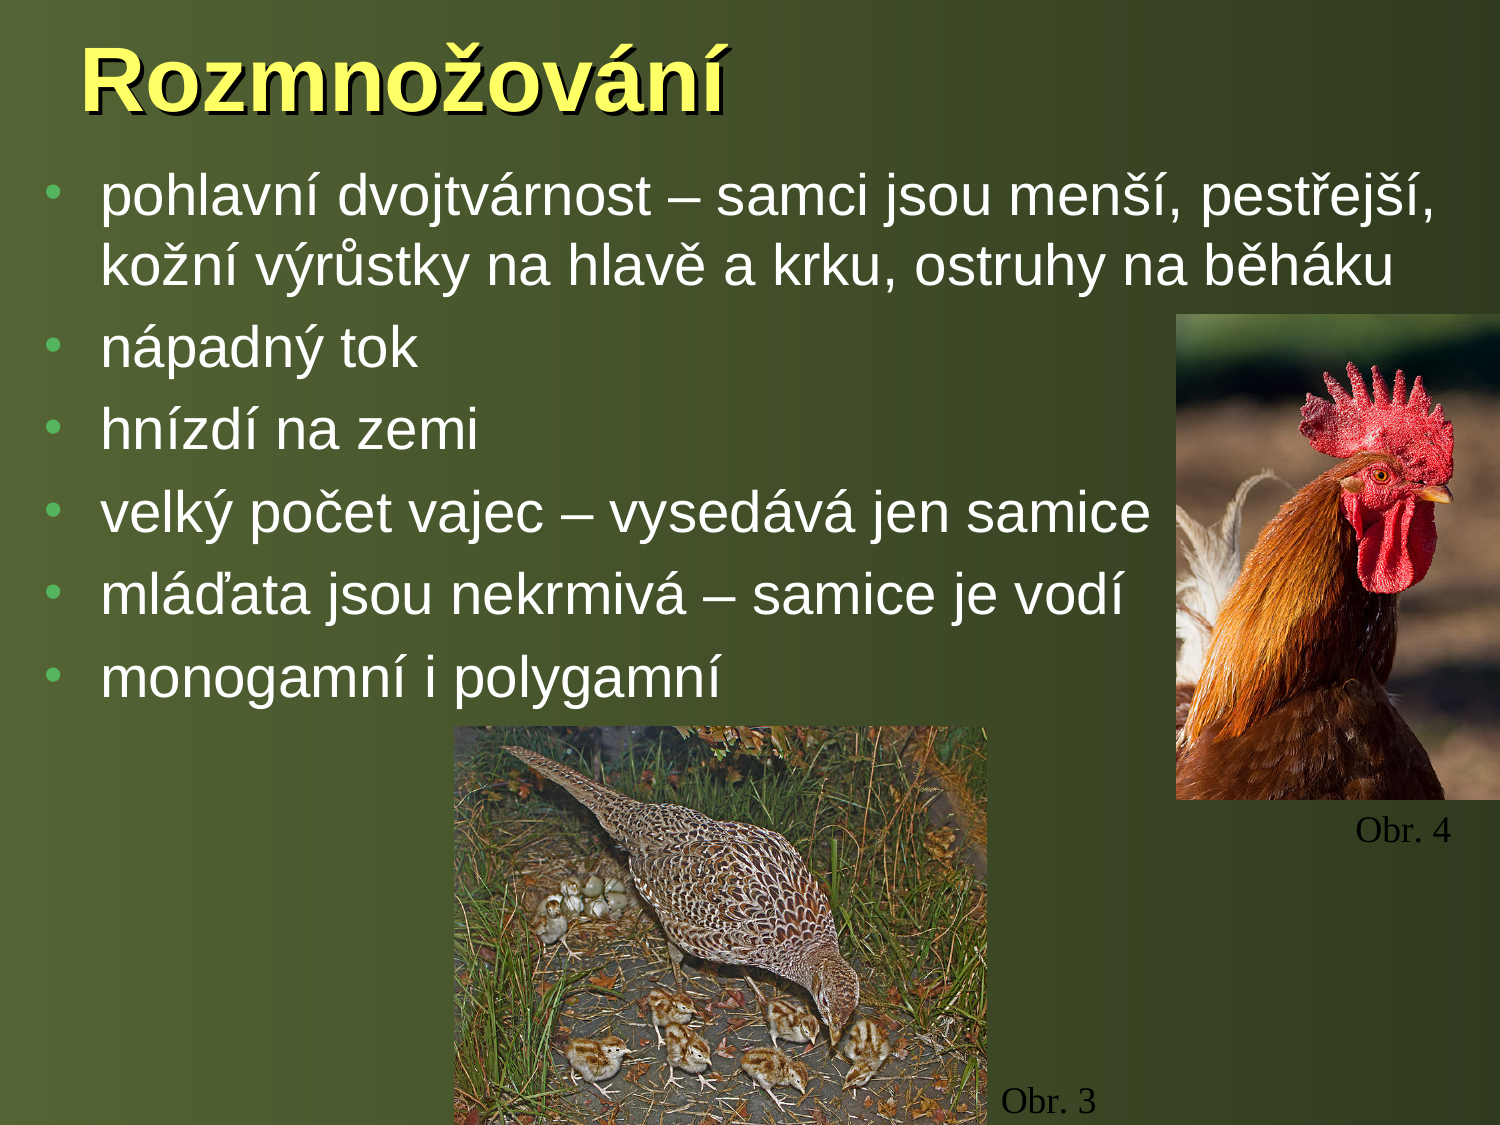

# Rozmnožování
pohlavní dvojtvárnost – samci jsou menší, pestřejší, kožní výrůstky na hlavě a krku, ostruhy na běháku
nápadný tok
hnízdí na zemi
velký počet vajec – vysedává jen samice
mláďata jsou nekrmivá – samice je vodí
monogamní i polygamní
Obr. 4
Obr. 3